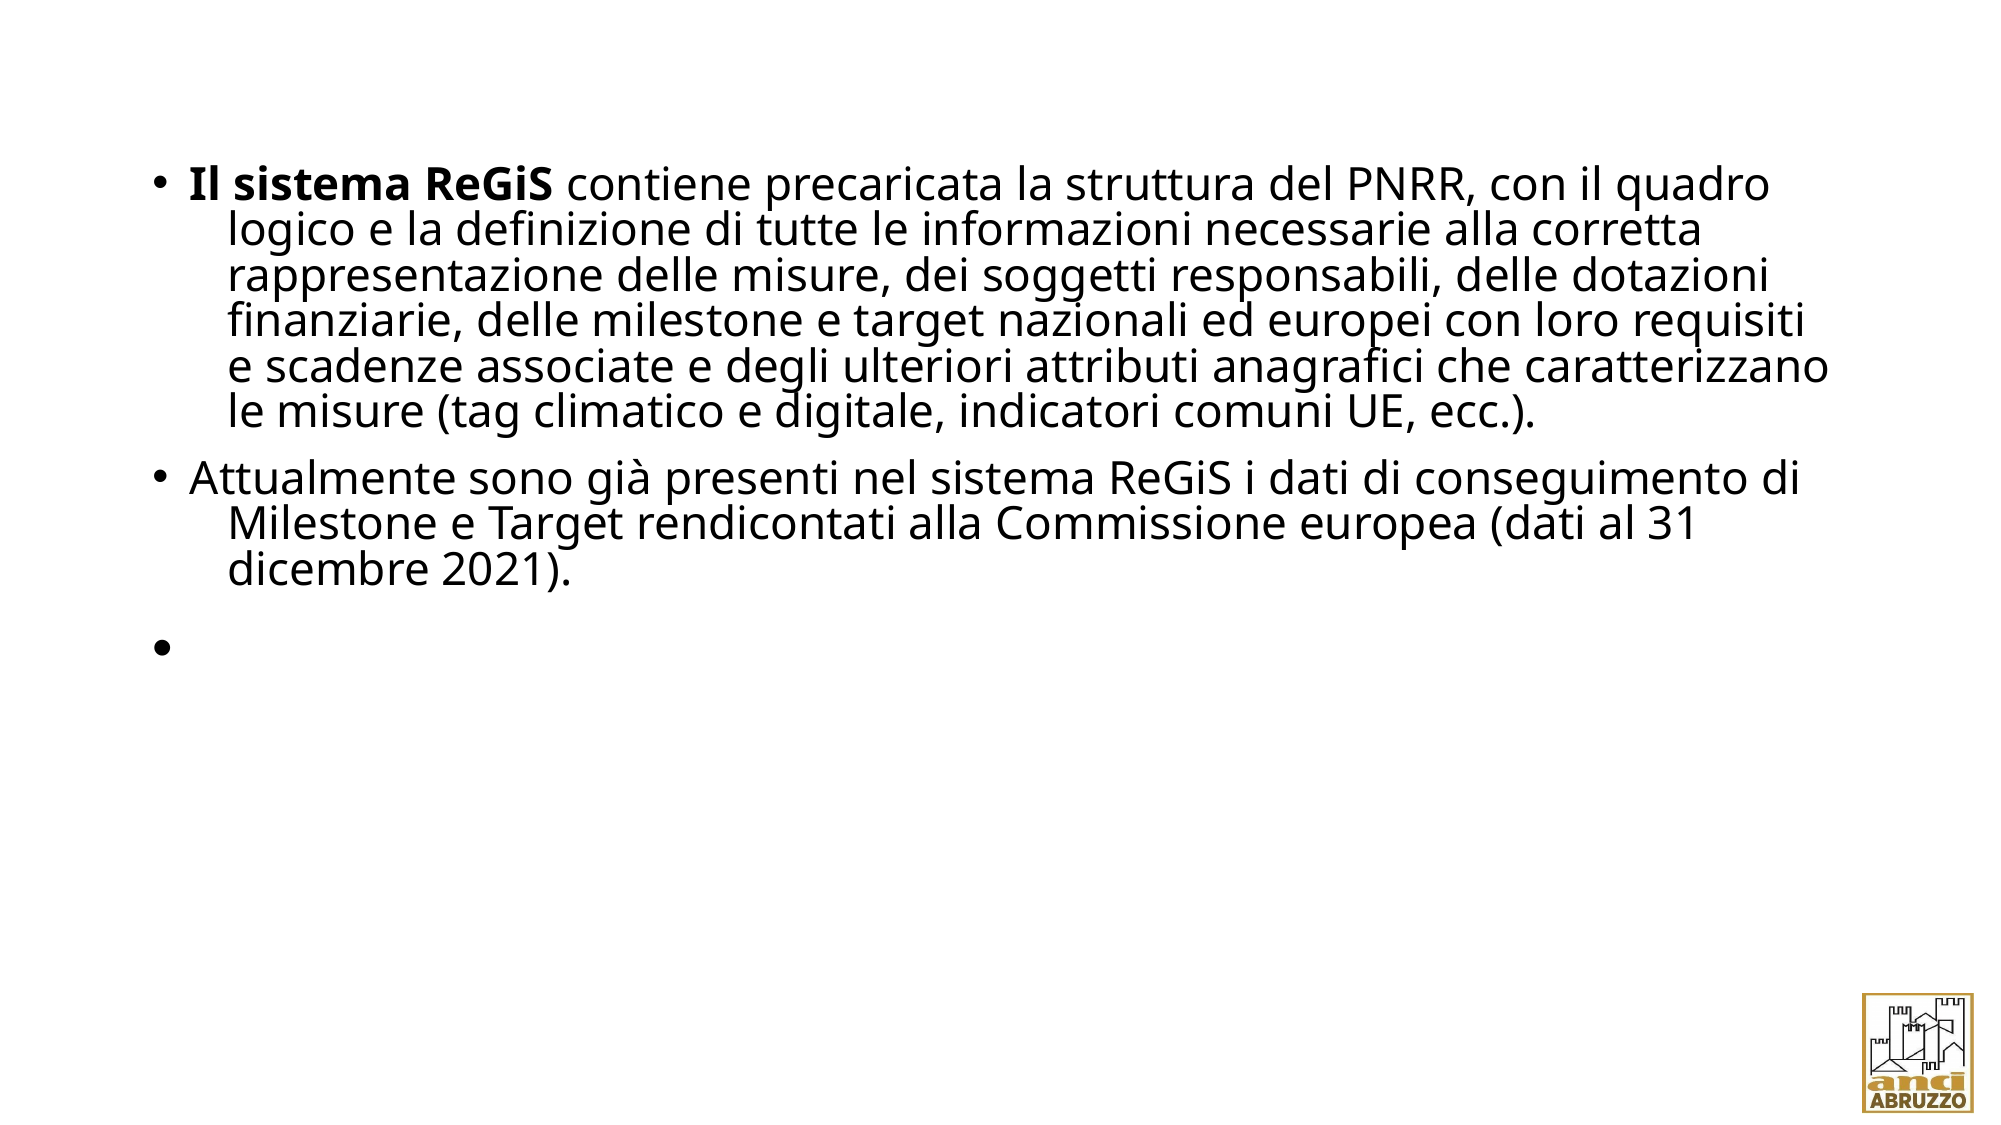

# Il sistema ReGiS contiene precaricata la struttura del PNRR, con il quadro logico e la definizione di tutte le informazioni necessarie alla corretta rappresentazione delle misure, dei soggetti responsabili, delle dotazioni finanziarie, delle milestone e target nazionali ed europei con loro requisiti e scadenze associate e degli ulteriori attributi anagrafici che caratterizzano le misure (tag climatico e digitale, indicatori comuni UE, ecc.).
Attualmente sono già presenti nel sistema ReGiS i dati di conseguimento di Milestone e Target rendicontati alla Commissione europea (dati al 31 dicembre 2021).